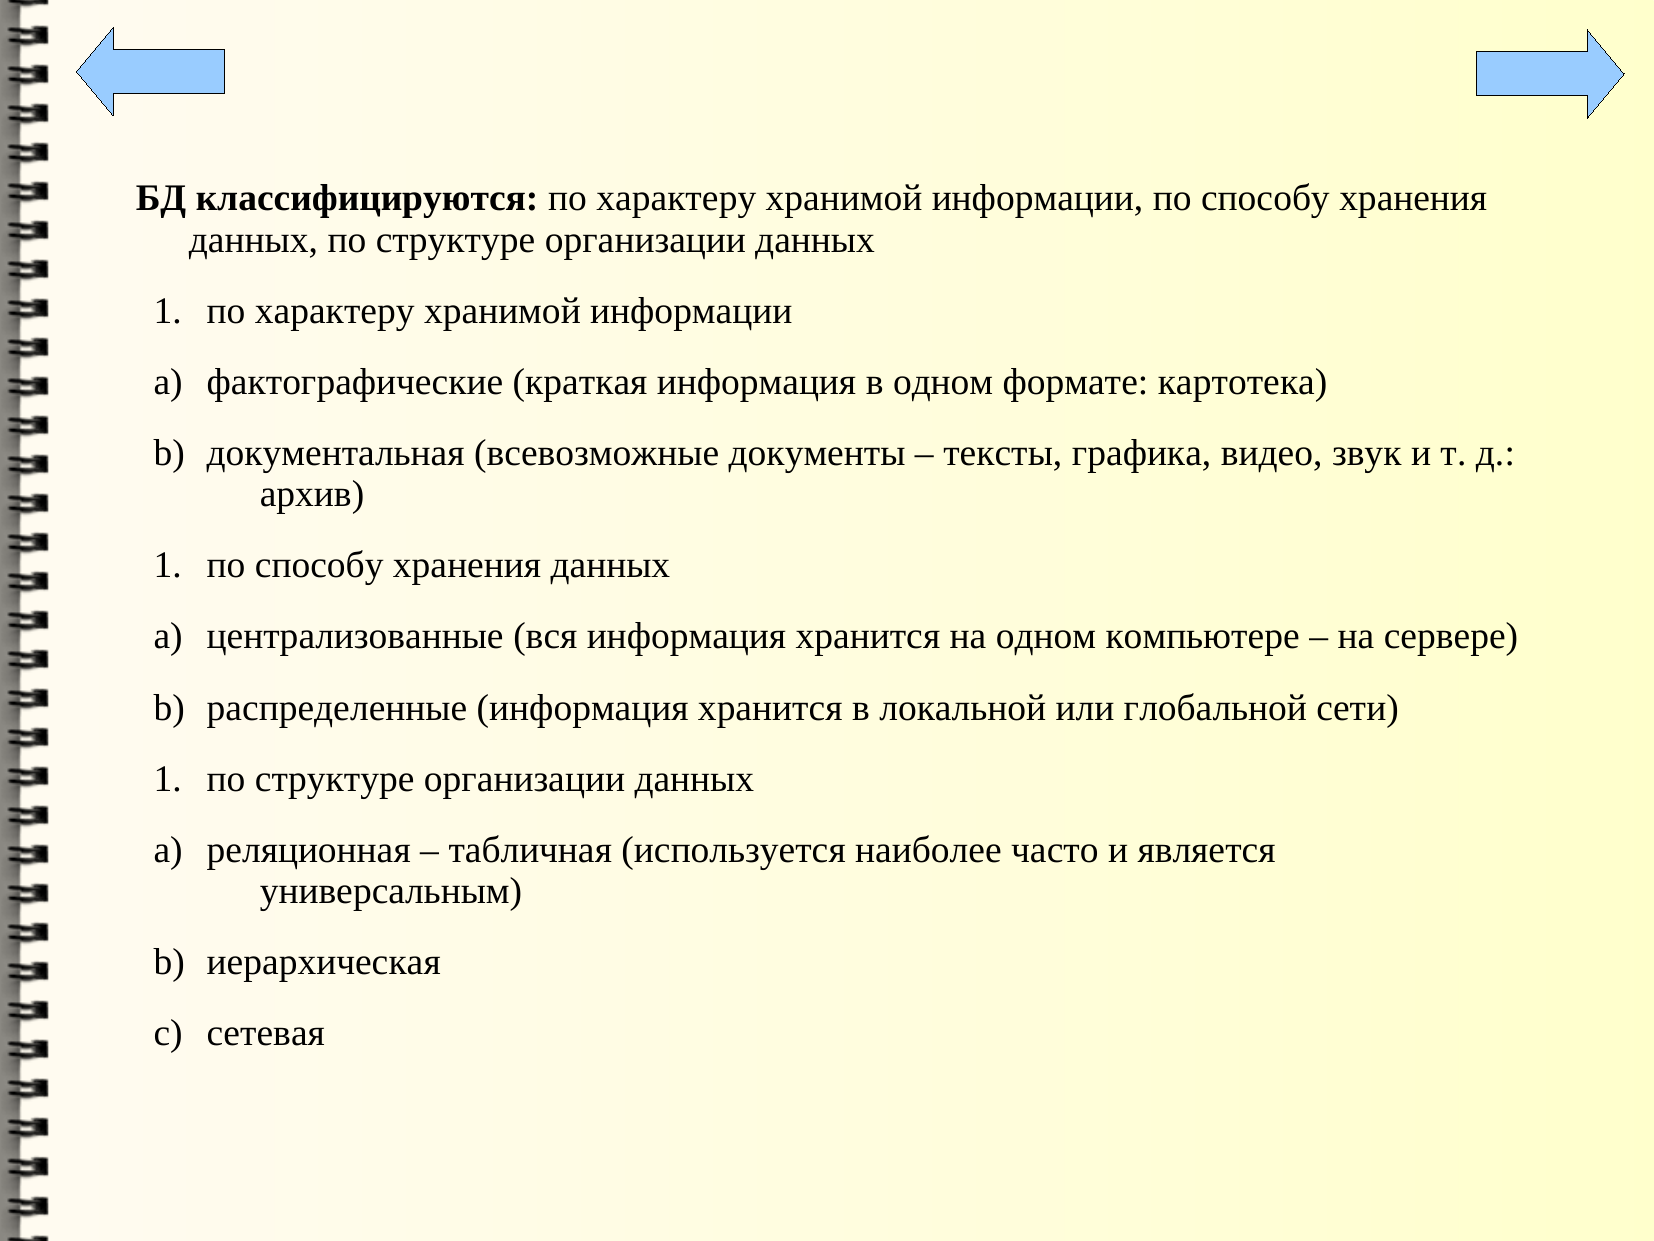

# БД классифицируются: по характеру хранимой информации, по способу хранения данных, по структуре организации данных
по характеру хранимой информации
фактографические (краткая информация в одном формате: картотека)
документальная (всевозможные документы – тексты, графика, видео, звук и т. д.: архив)
по способу хранения данных
централизованные (вся информация хранится на одном компьютере – на сервере)
распределенные (информация хранится в локальной или глобальной сети)
по структуре организации данных
реляционная – табличная (используется наиболее часто и является универсальным)
иерархическая
сетевая